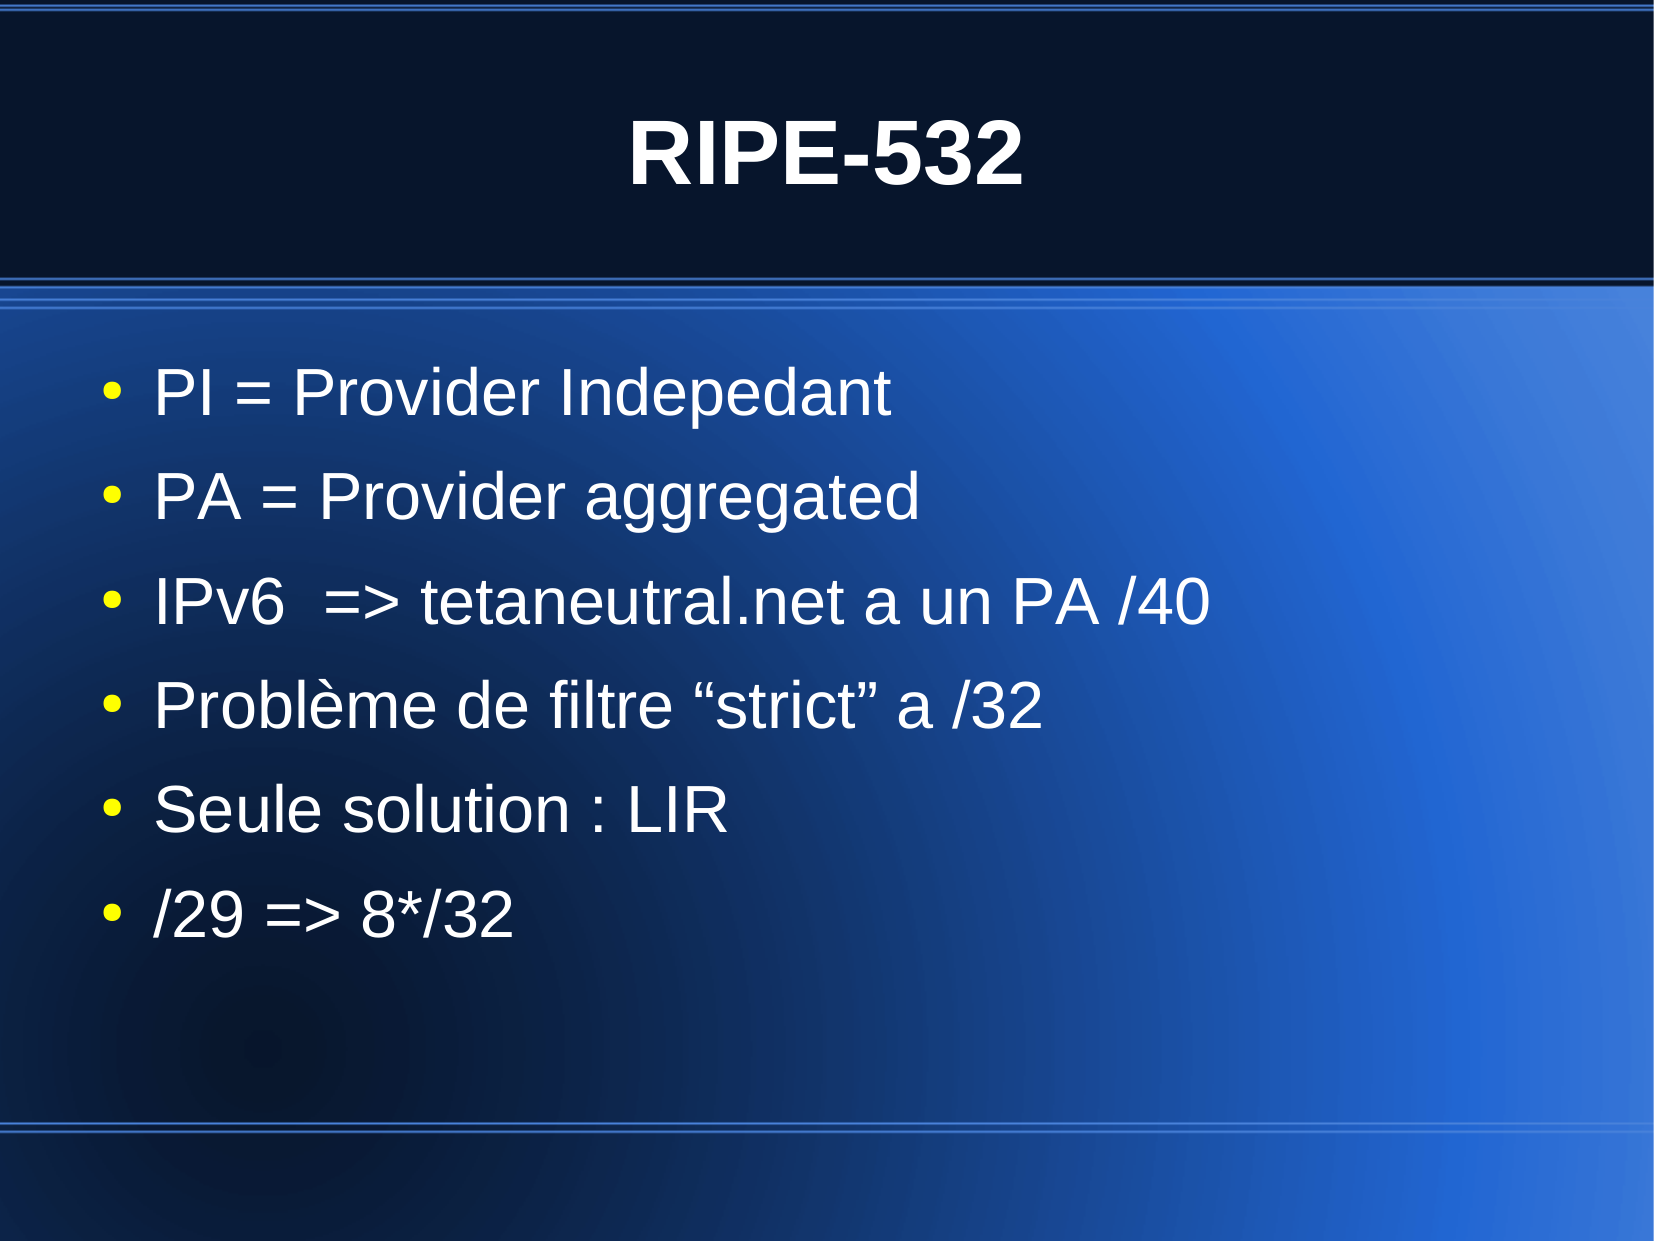

# RIPE-532
PI = Provider Indepedant
PA = Provider aggregated
IPv6 => tetaneutral.net a un PA /40
Problème de filtre “strict” a /32
Seule solution : LIR
/29 => 8*/32